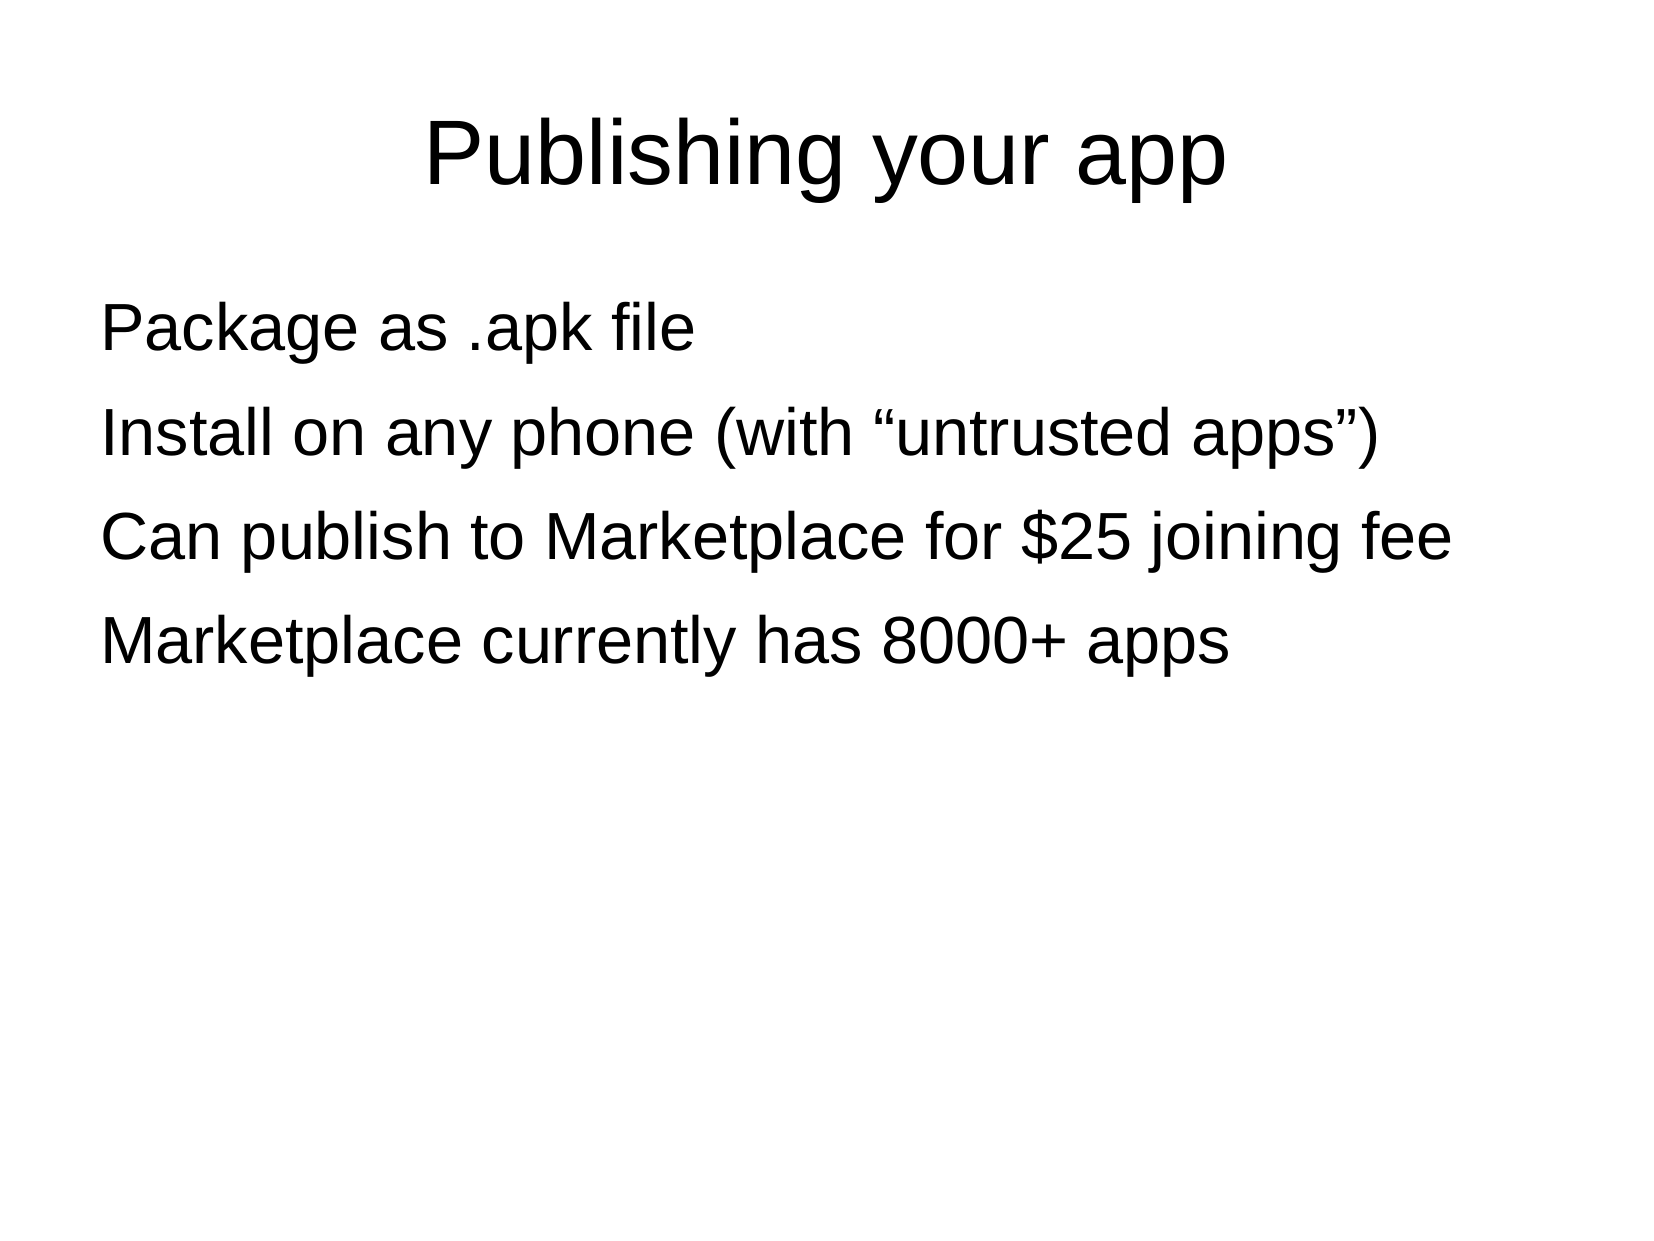

# Publishing your app
Package as .apk file
Install on any phone (with “untrusted apps”)
Can publish to Marketplace for $25 joining fee
Marketplace currently has 8000+ apps